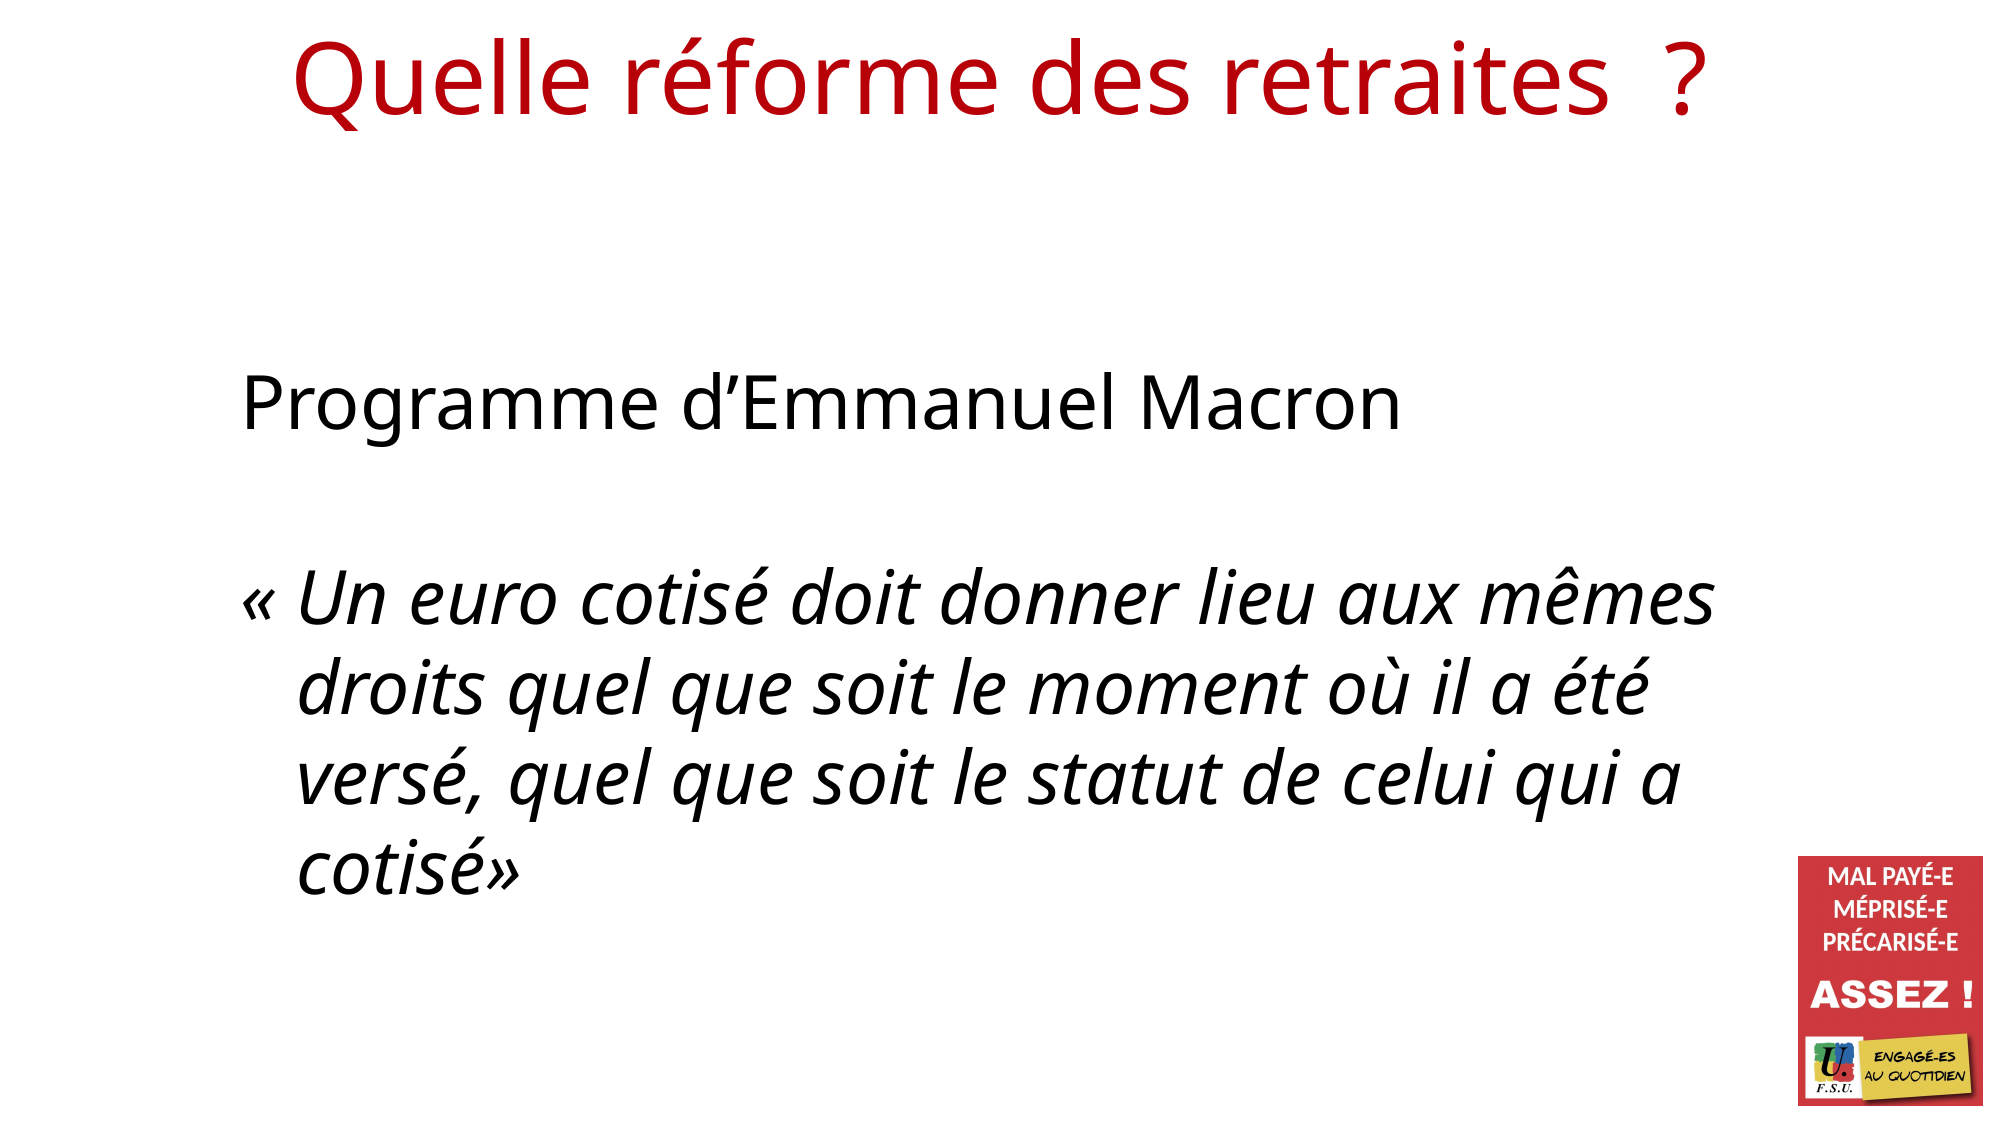

Quelle réforme des retraites ?
Programme d’Emmanuel Macron
« Un euro cotisé doit donner lieu aux mêmes droits quel que soit le moment où il a été versé, quel que soit le statut de celui qui a cotisé»